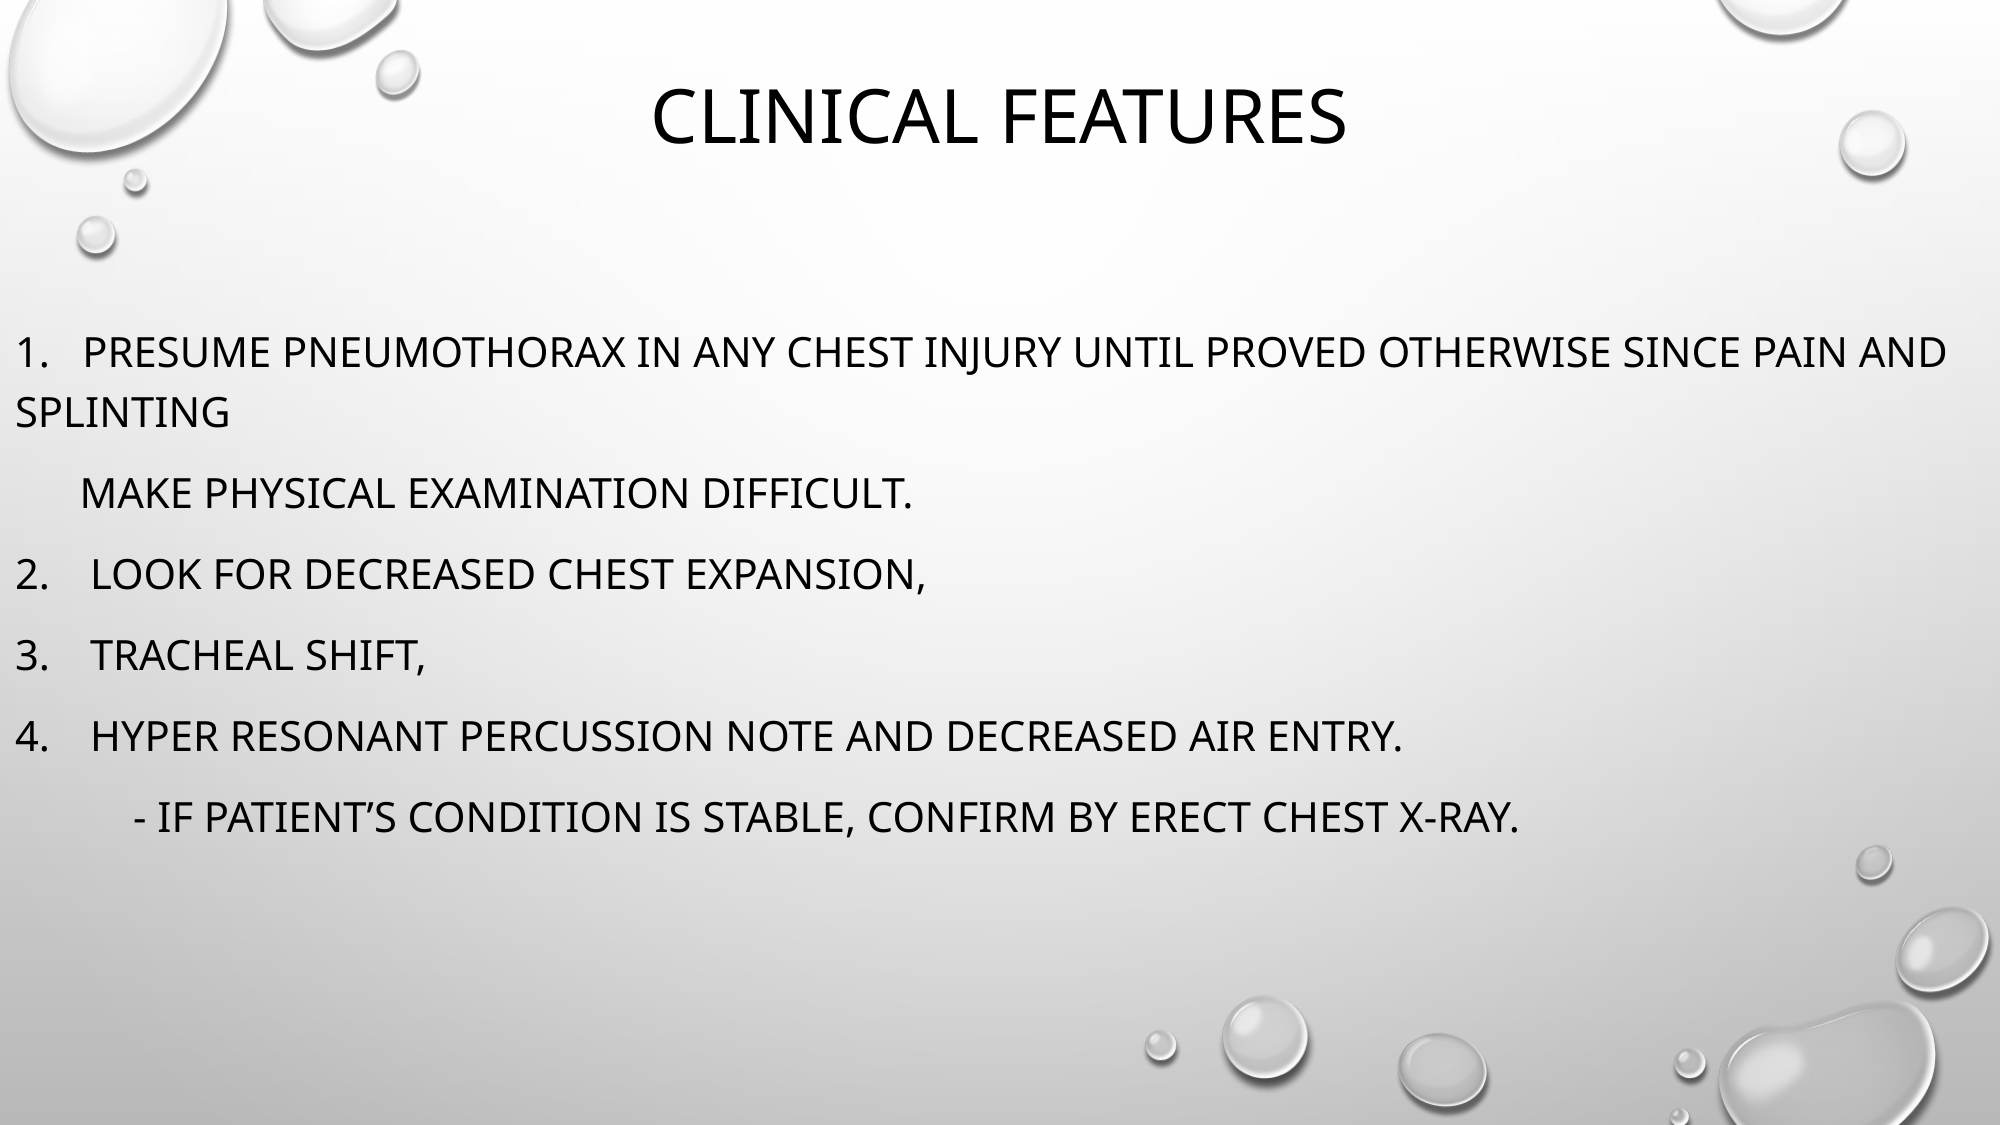

# CLINICAL FEATURES
1. Presume pneumothorax in any chest injury until proved otherwise since pain and splinting
 make physical examination difficult.
Look for decreased chest expansion,
tracheal shift,
hyper resonant percussion note and decreased air entry.
 - If patient’s condition is stable, confirm by erect chest x-ray.